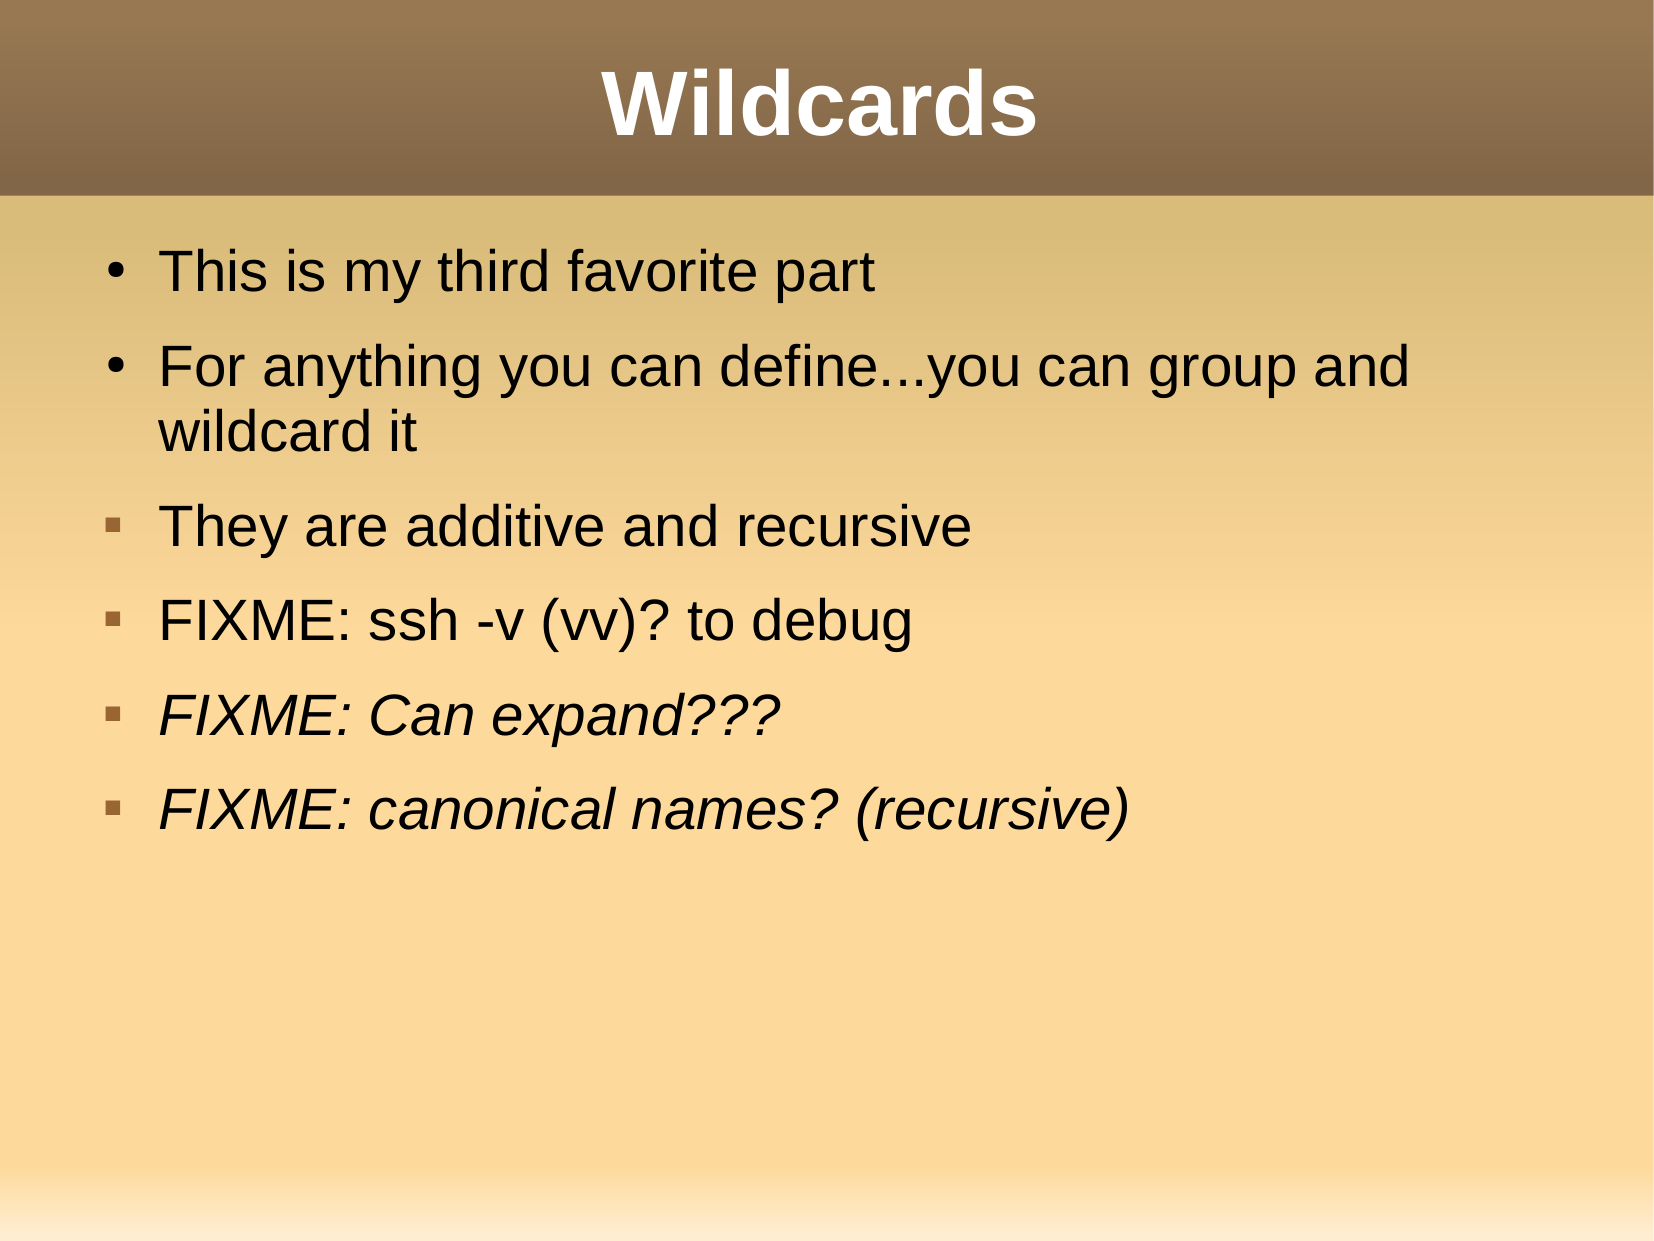

# Wildcards
This is my third favorite part
For anything you can define...you can group and wildcard it
They are additive and recursive
FIXME: ssh -v (vv)? to debug
FIXME: Can expand???
FIXME: canonical names? (recursive)